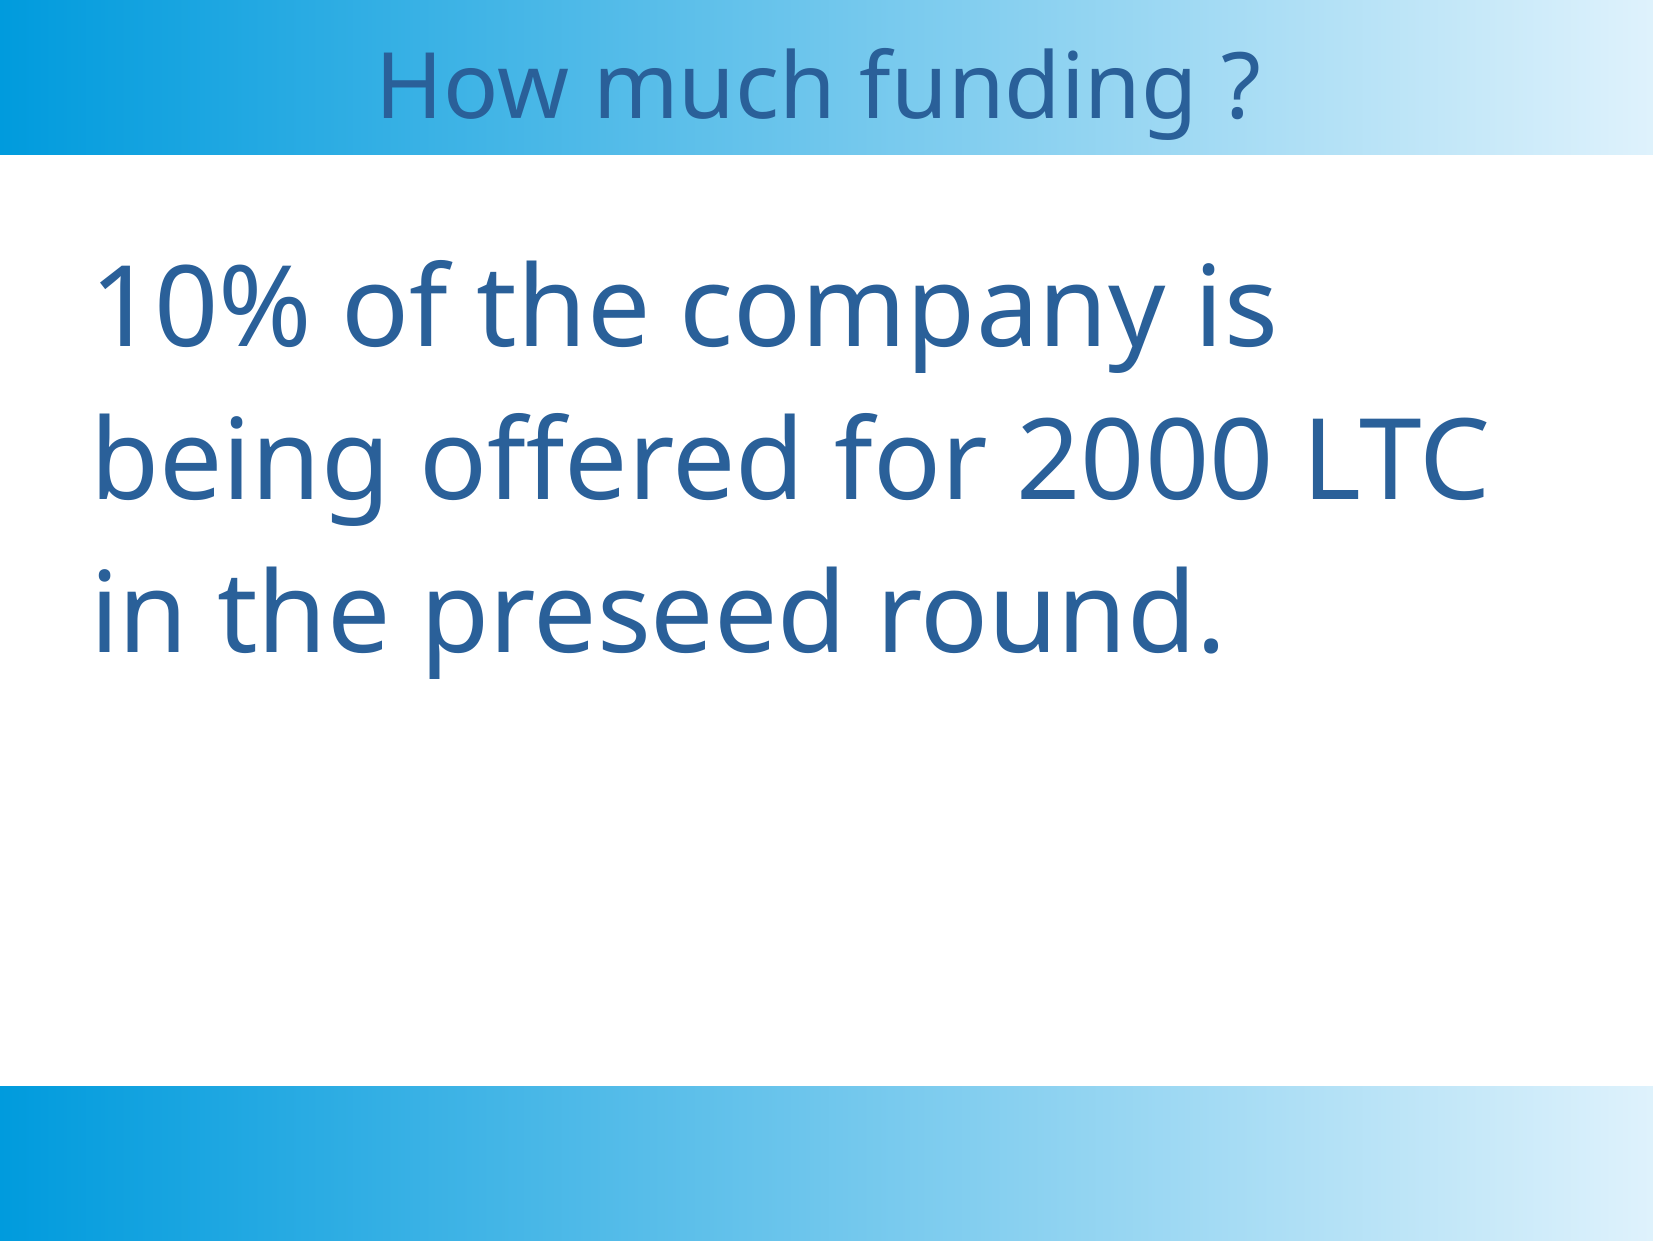

# How much funding ?
10% of the company is being offered for 2000 LTC in the preseed round.